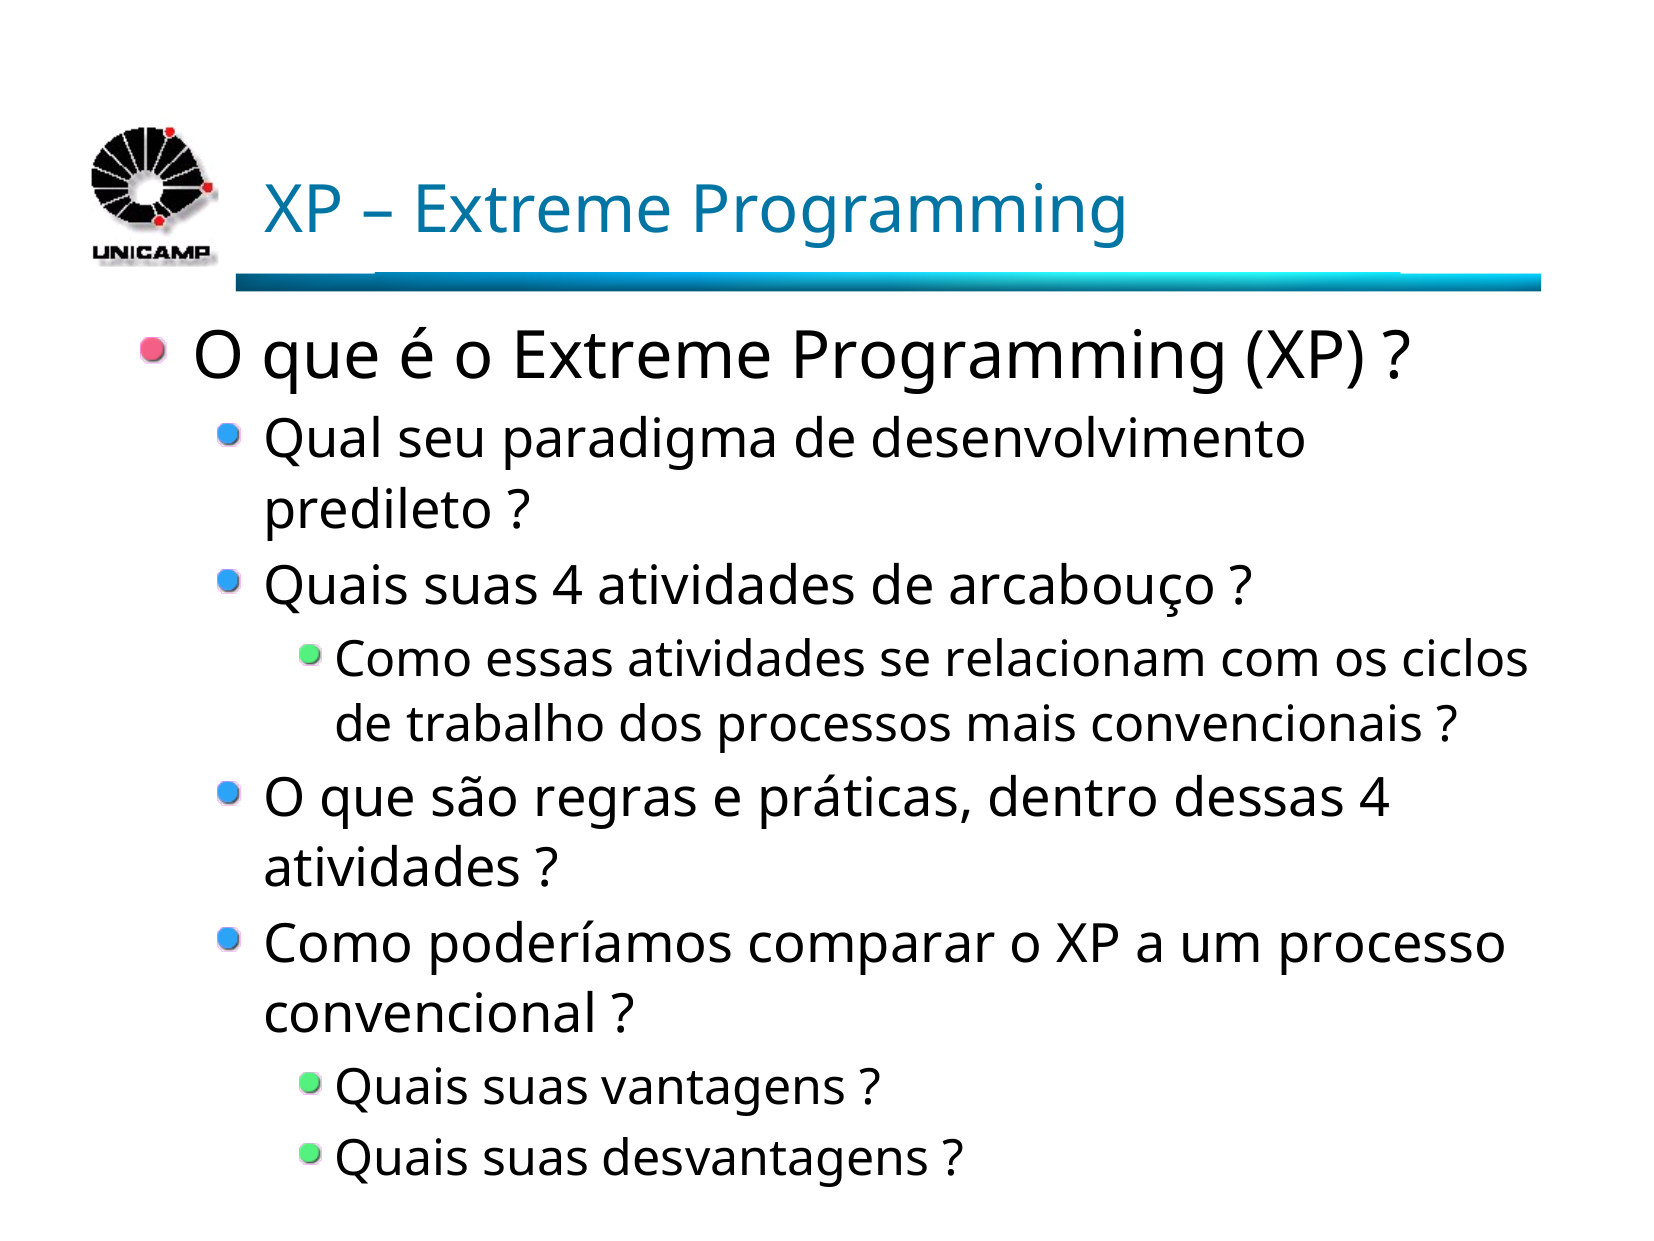

# XP – Extreme Programming
O que é o Extreme Programming (XP) ?
Qual seu paradigma de desenvolvimento predileto ?
Quais suas 4 atividades de arcabouço ?
Como essas atividades se relacionam com os ciclos de trabalho dos processos mais convencionais ?
O que são regras e práticas, dentro dessas 4 atividades ?
Como poderíamos comparar o XP a um processo convencional ?
Quais suas vantagens ?
Quais suas desvantagens ?